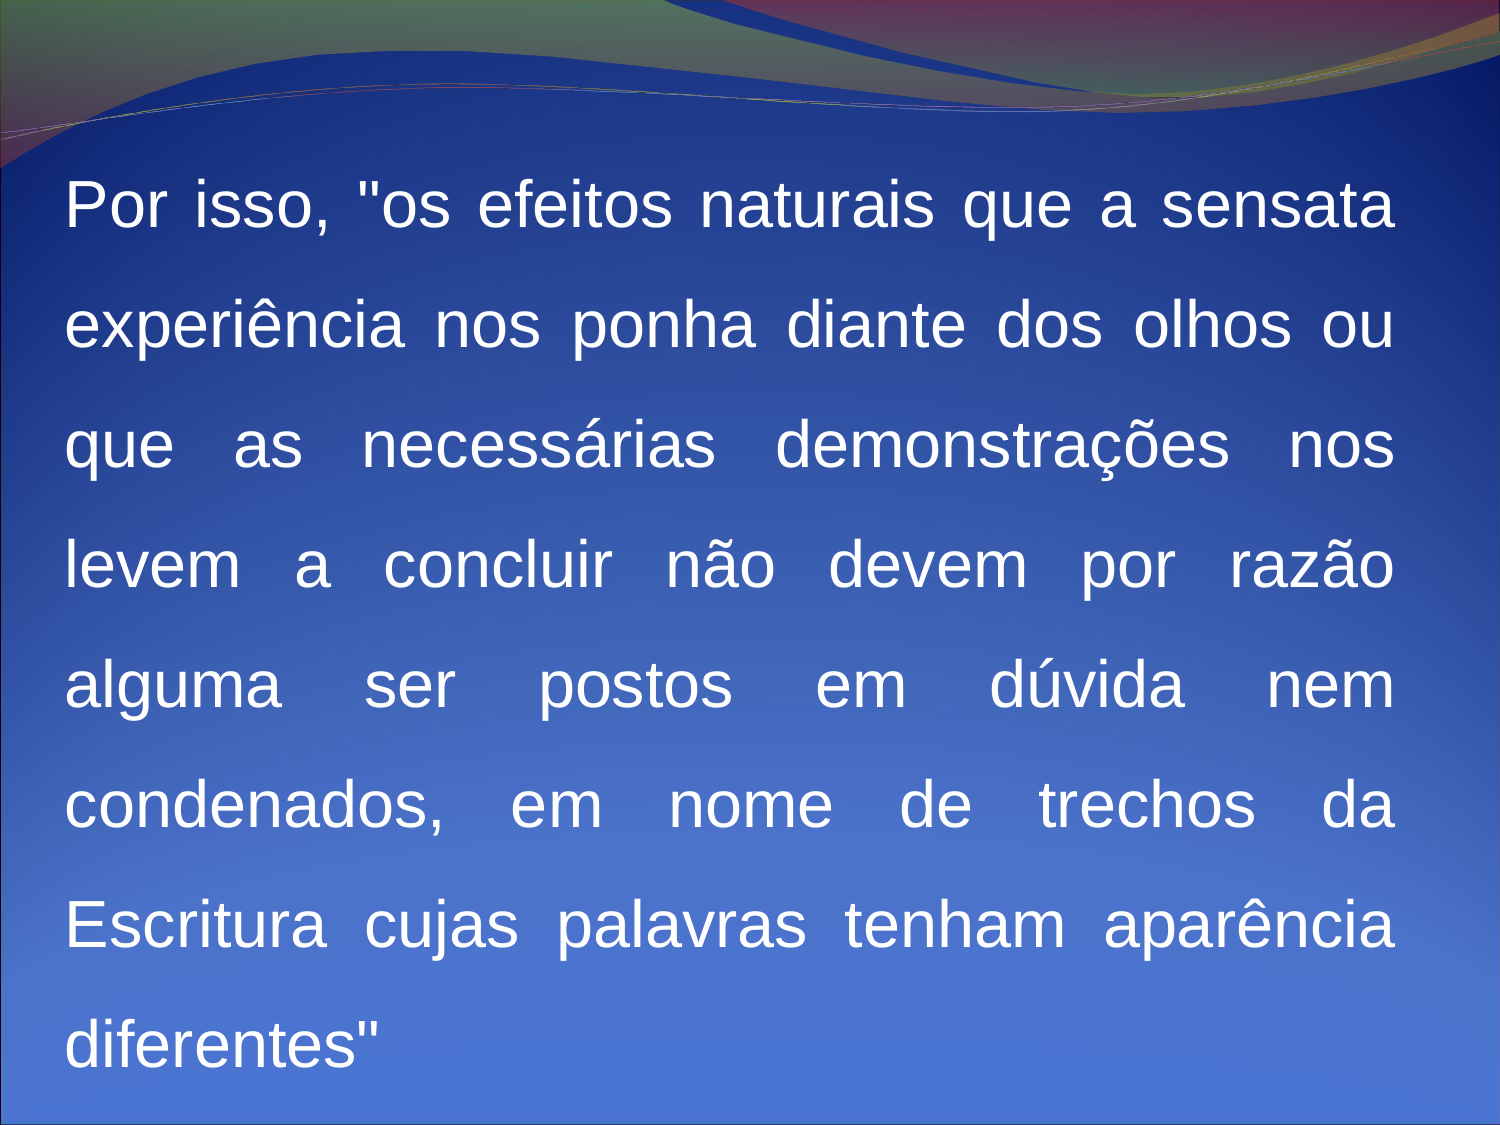

Por isso, "os efeitos naturais que a sensata experiência nos ponha diante dos olhos ou que as necessárias demonstrações nos levem a concluir não devem por razão alguma ser postos em dúvida nem condenados, em nome de trechos da Escritura cujas palavras tenham aparência diferentes"